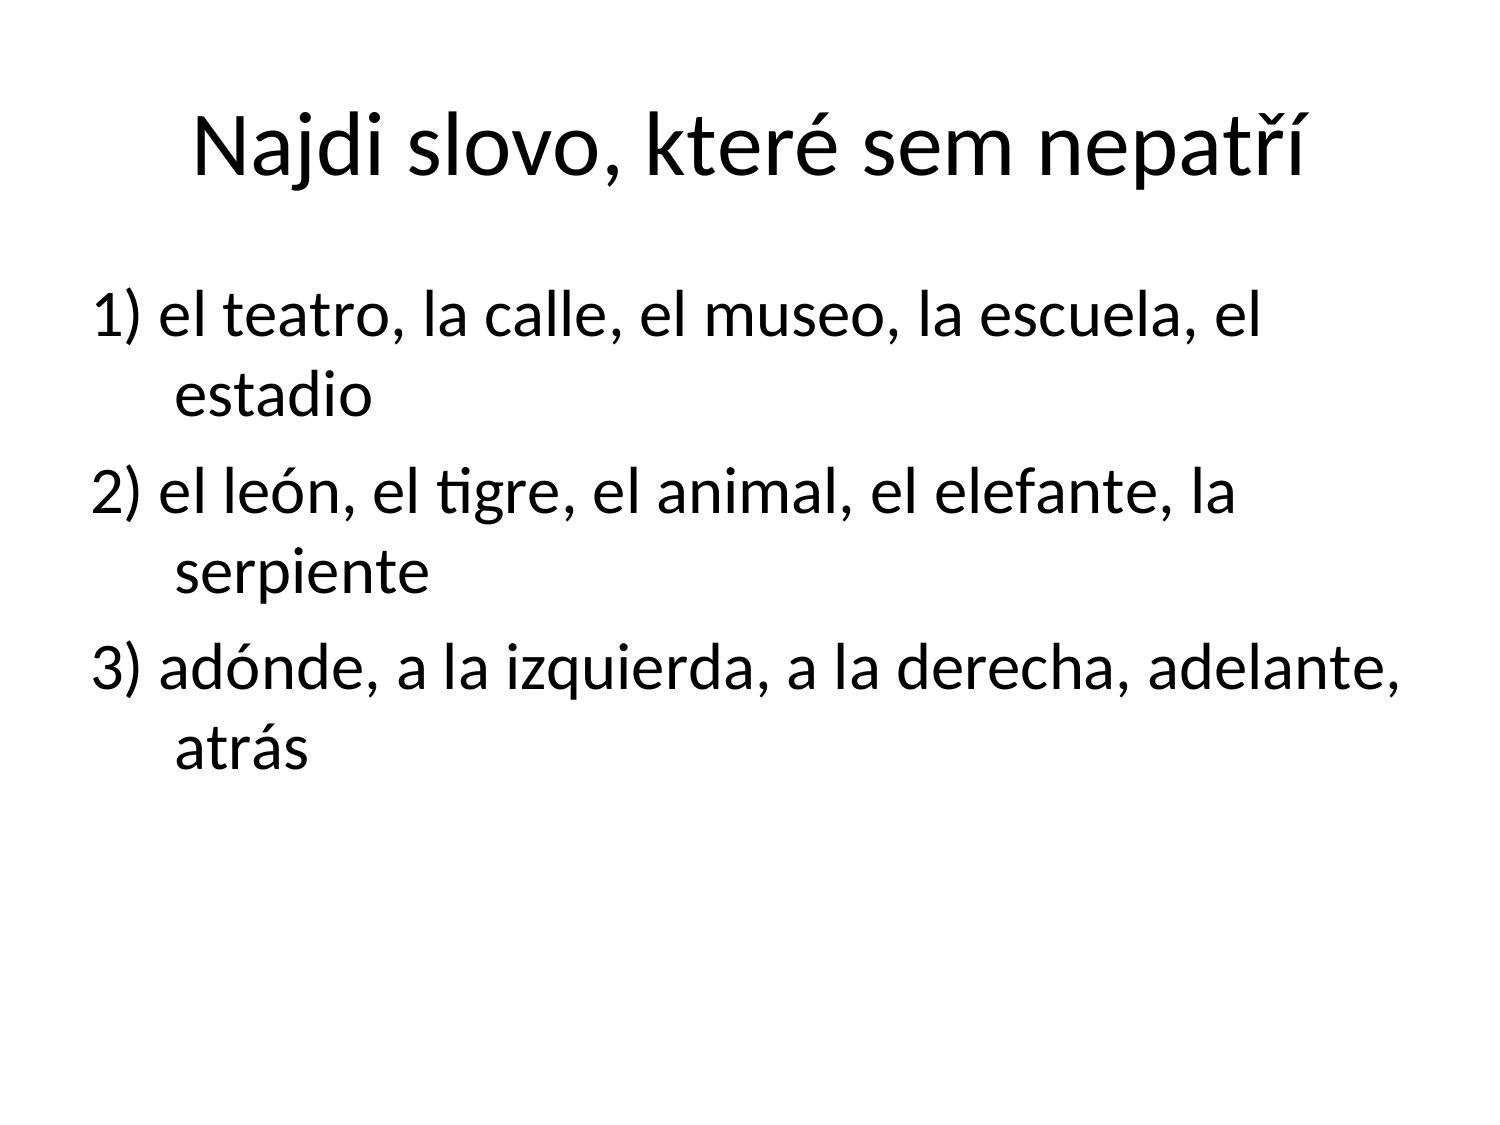

# Najdi slovo, které sem nepatří
1) el teatro, la calle, el museo, la escuela, el estadio
2) el león, el tigre, el animal, el elefante, la serpiente
3) adónde, a la izquierda, a la derecha, adelante, atrás